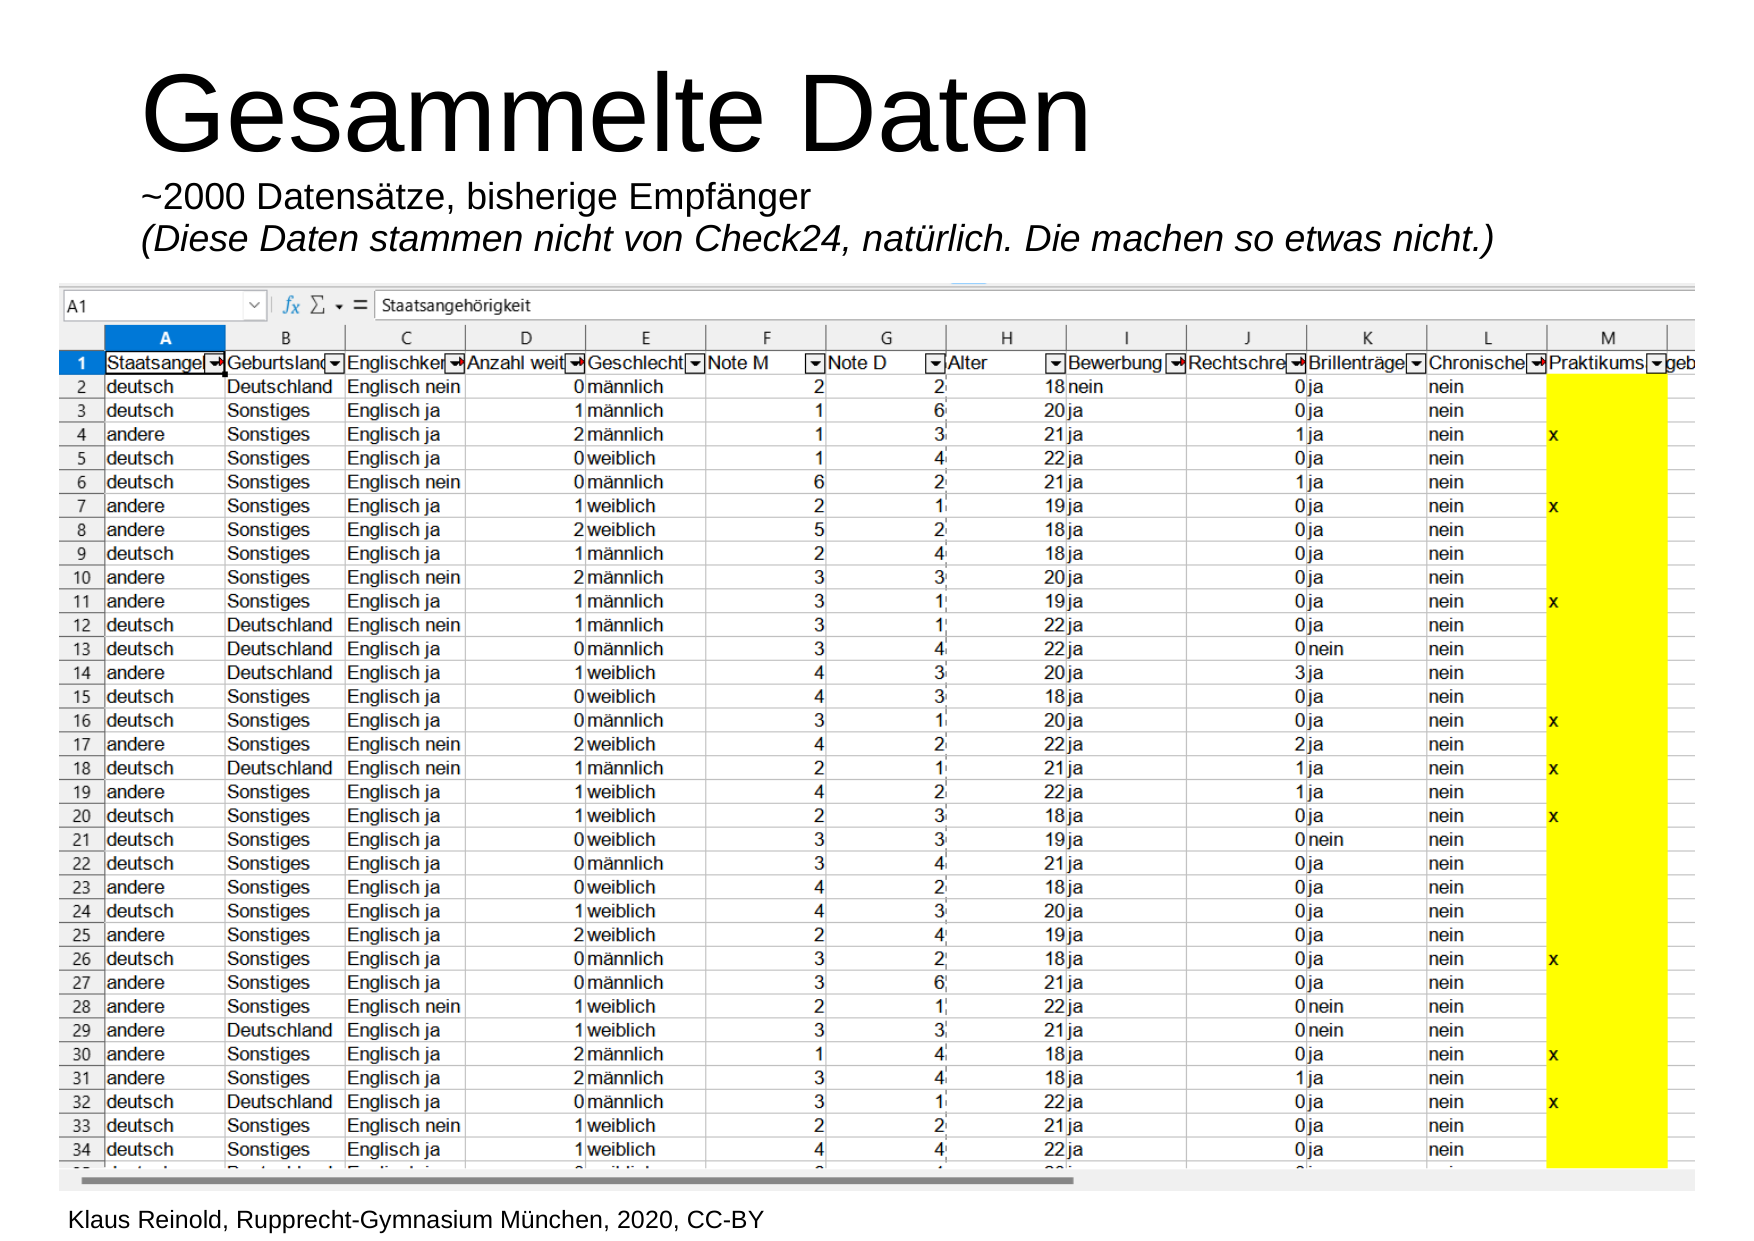

# Gesammelte Daten ~2000 Datensätze, bisherige Empfänger (Diese Daten stammen nicht von Check24, natürlich. Die machen so etwas nicht.)
Klaus Reinold, Rupprecht-Gymnasium München, 2020, CC-BY